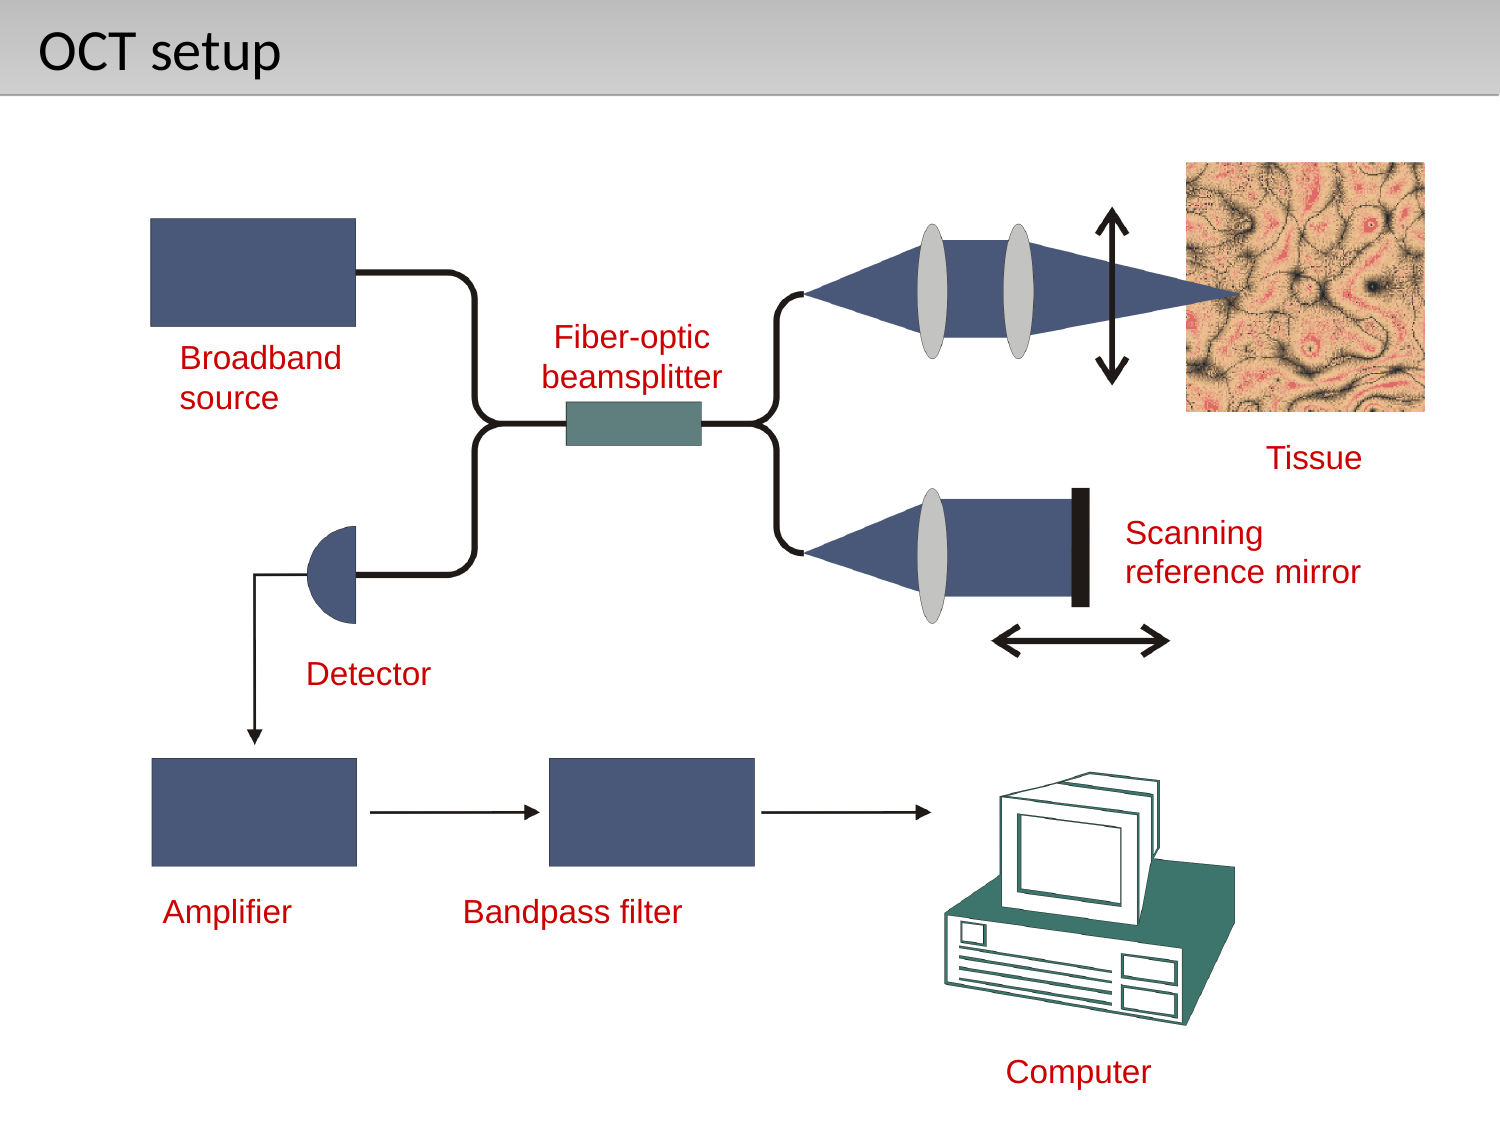

# OCT setup
Fiber-optic
beamsplitter
Broadband
source
Tissue
Scanning
reference mirror
Detector
Amplifier
Bandpass filter
Computer